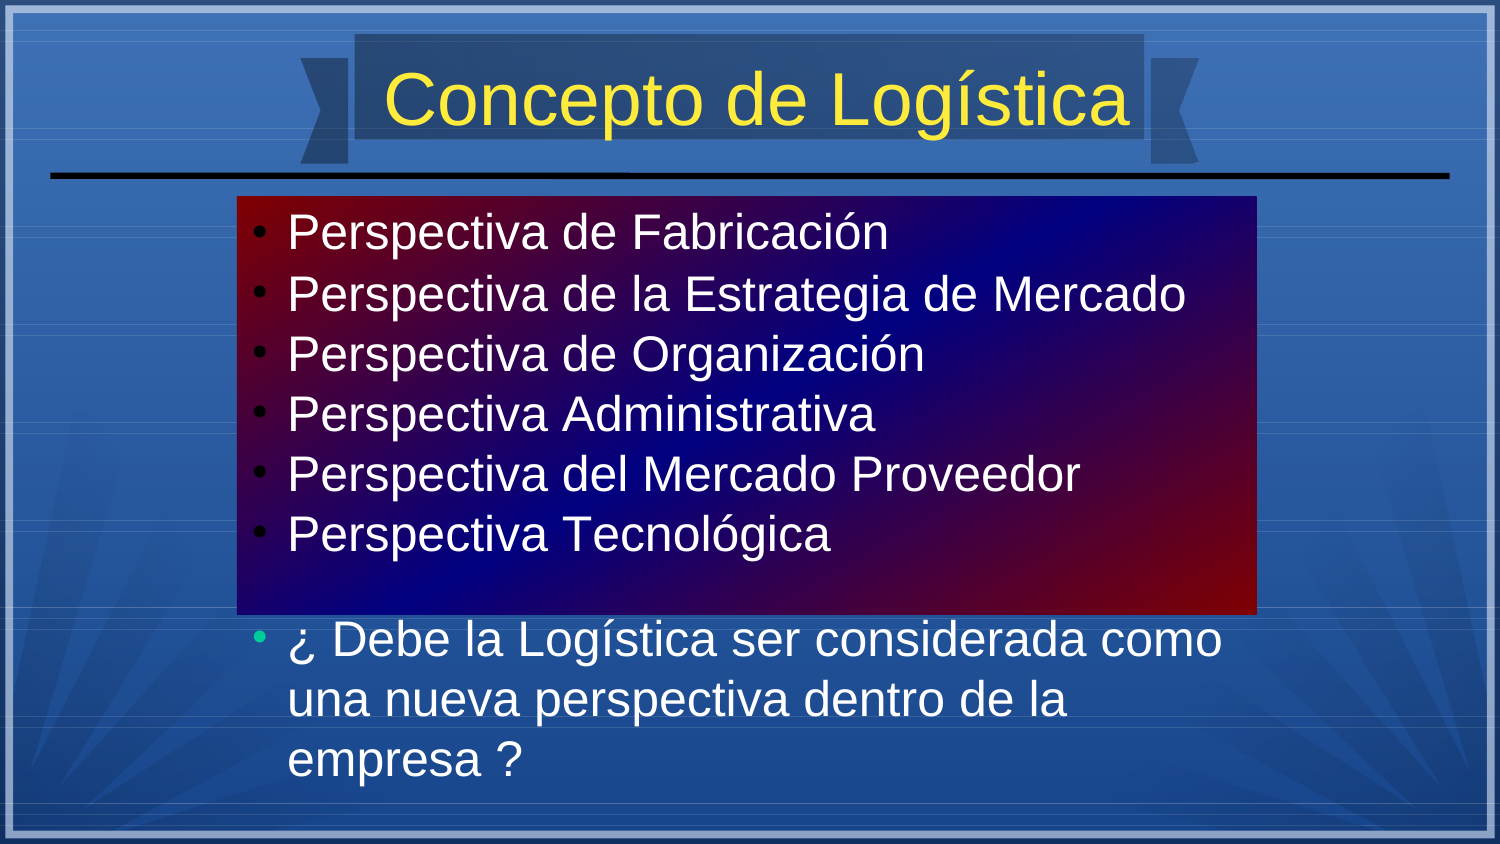

Concepto de Logística
Perspectiva de Fabricación
Perspectiva de la Estrategia de Mercado
Perspectiva de Organización
Perspectiva Administrativa
Perspectiva del Mercado Proveedor
Perspectiva Tecnológica
¿ Debe la Logística ser considerada como una nueva perspectiva dentro de la empresa ?